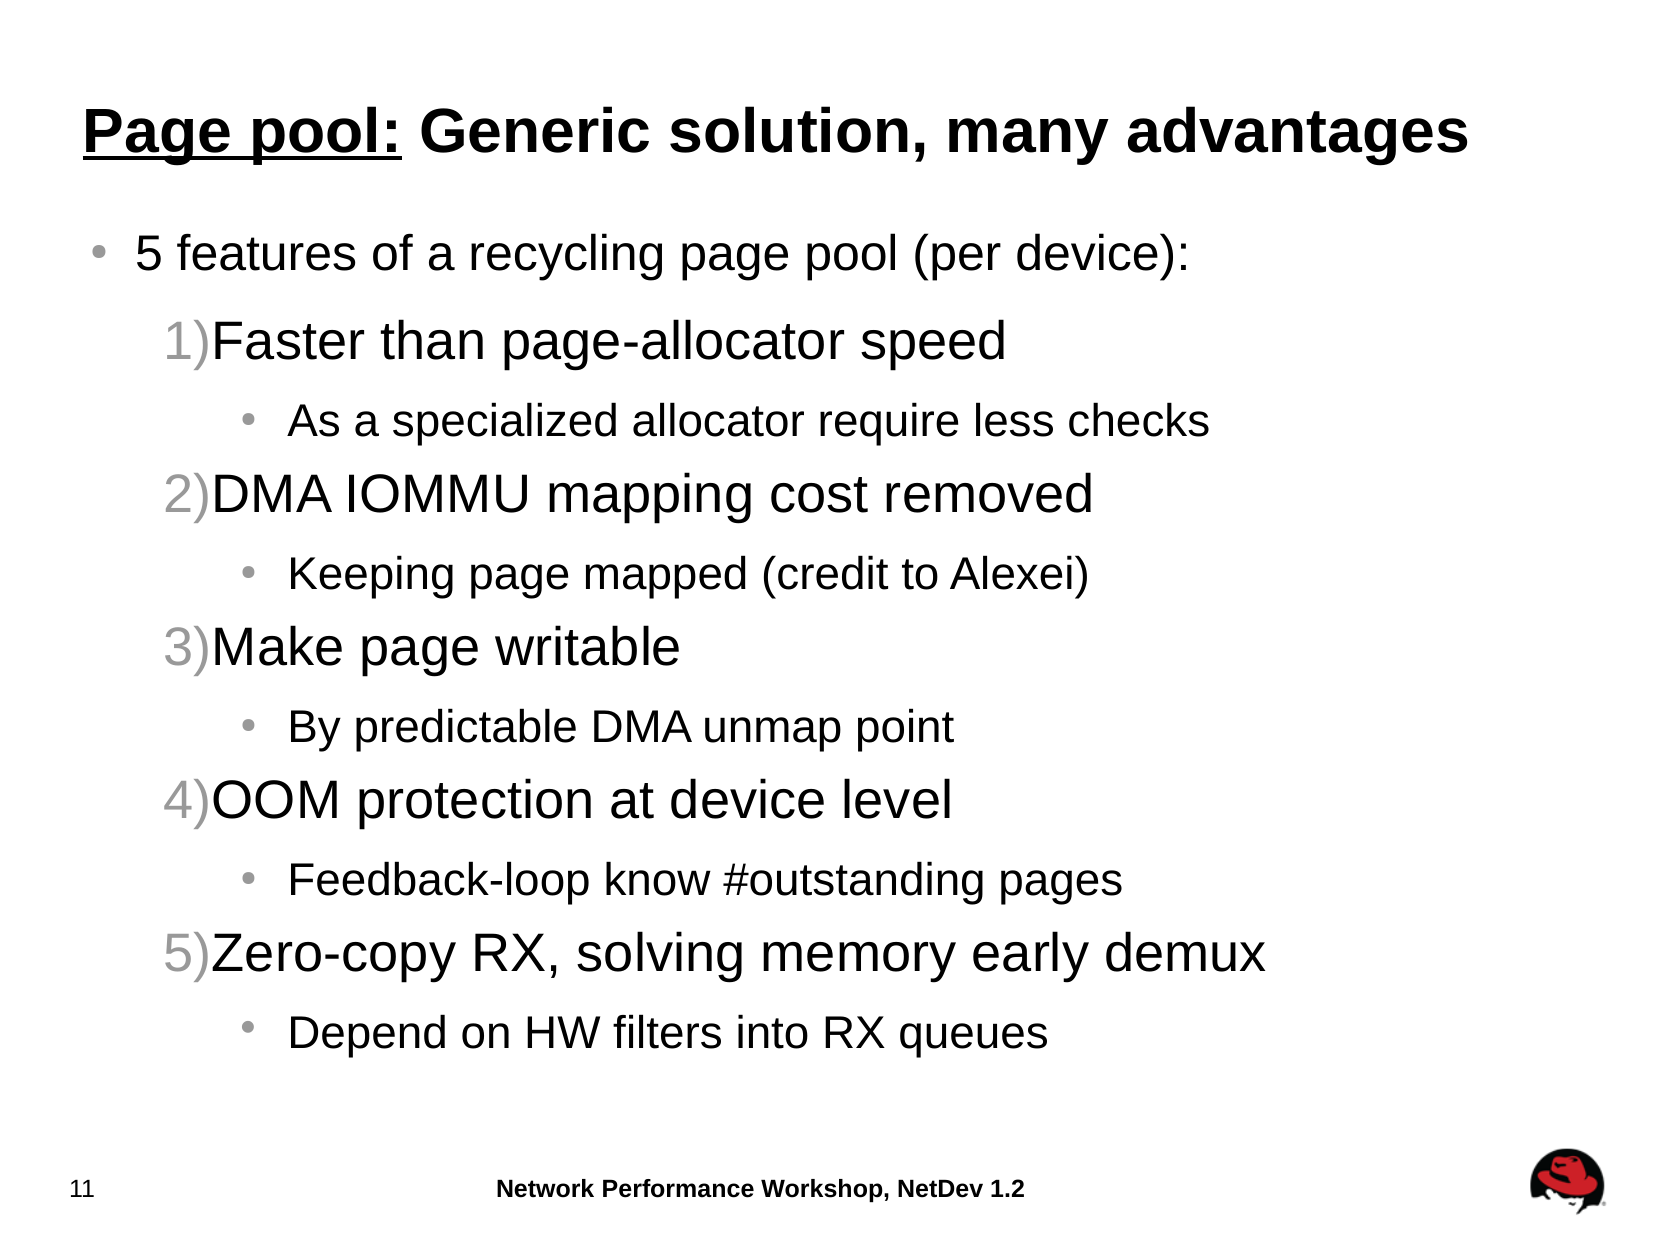

# Page pool: Generic solution, many advantages
5 features of a recycling page pool (per device):
Faster than page-allocator speed
As a specialized allocator require less checks
DMA IOMMU mapping cost removed
Keeping page mapped (credit to Alexei)
Make page writable
By predictable DMA unmap point
OOM protection at device level
Feedback-loop know #outstanding pages
Zero-copy RX, solving memory early demux
Depend on HW filters into RX queues